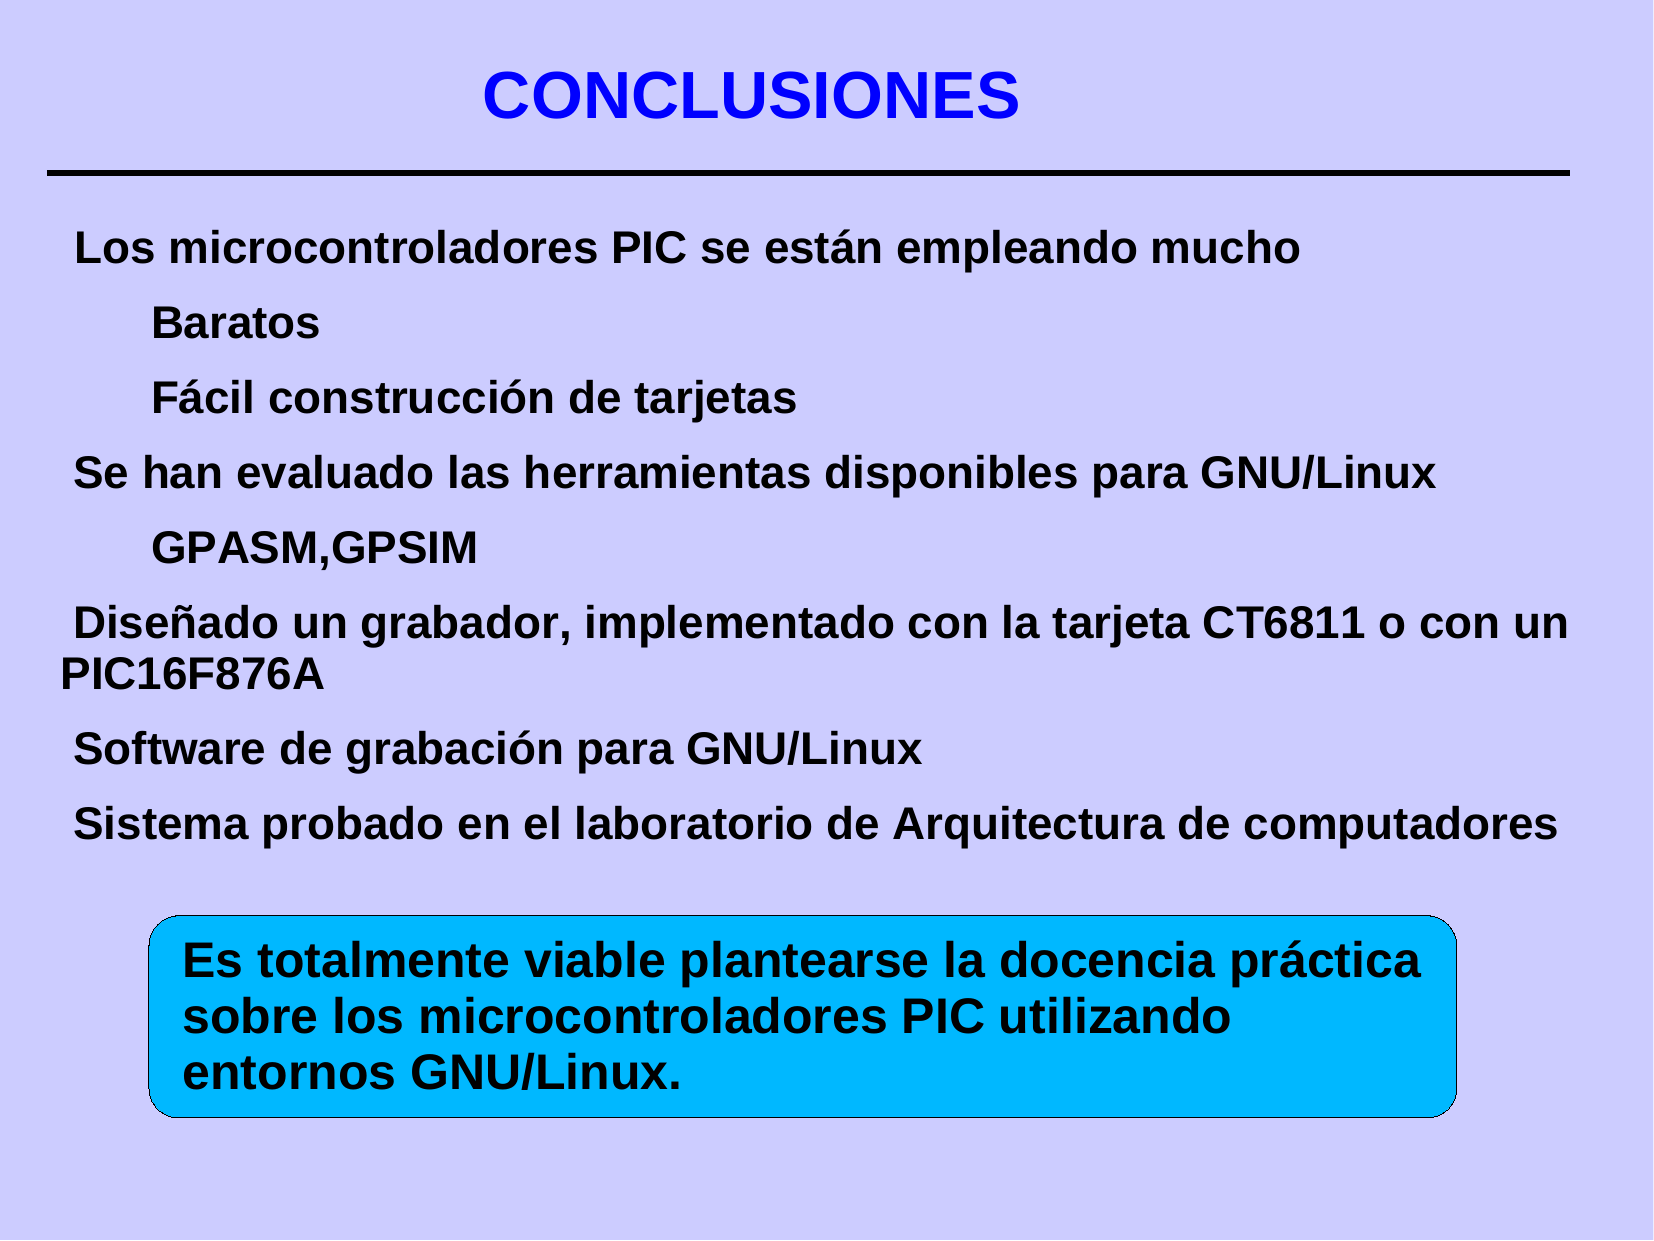

# CONCLUSIONES
 Los microcontroladores PIC se están empleando mucho
Baratos
Fácil construcción de tarjetas
 Se han evaluado las herramientas disponibles para GNU/Linux
GPASM,GPSIM
 Diseñado un grabador, implementado con la tarjeta CT6811 o con un PIC16F876A
 Software de grabación para GNU/Linux
 Sistema probado en el laboratorio de Arquitectura de computadores
Es totalmente viable plantearse la docencia práctica sobre los microcontroladores PIC utilizando entornos GNU/Linux.